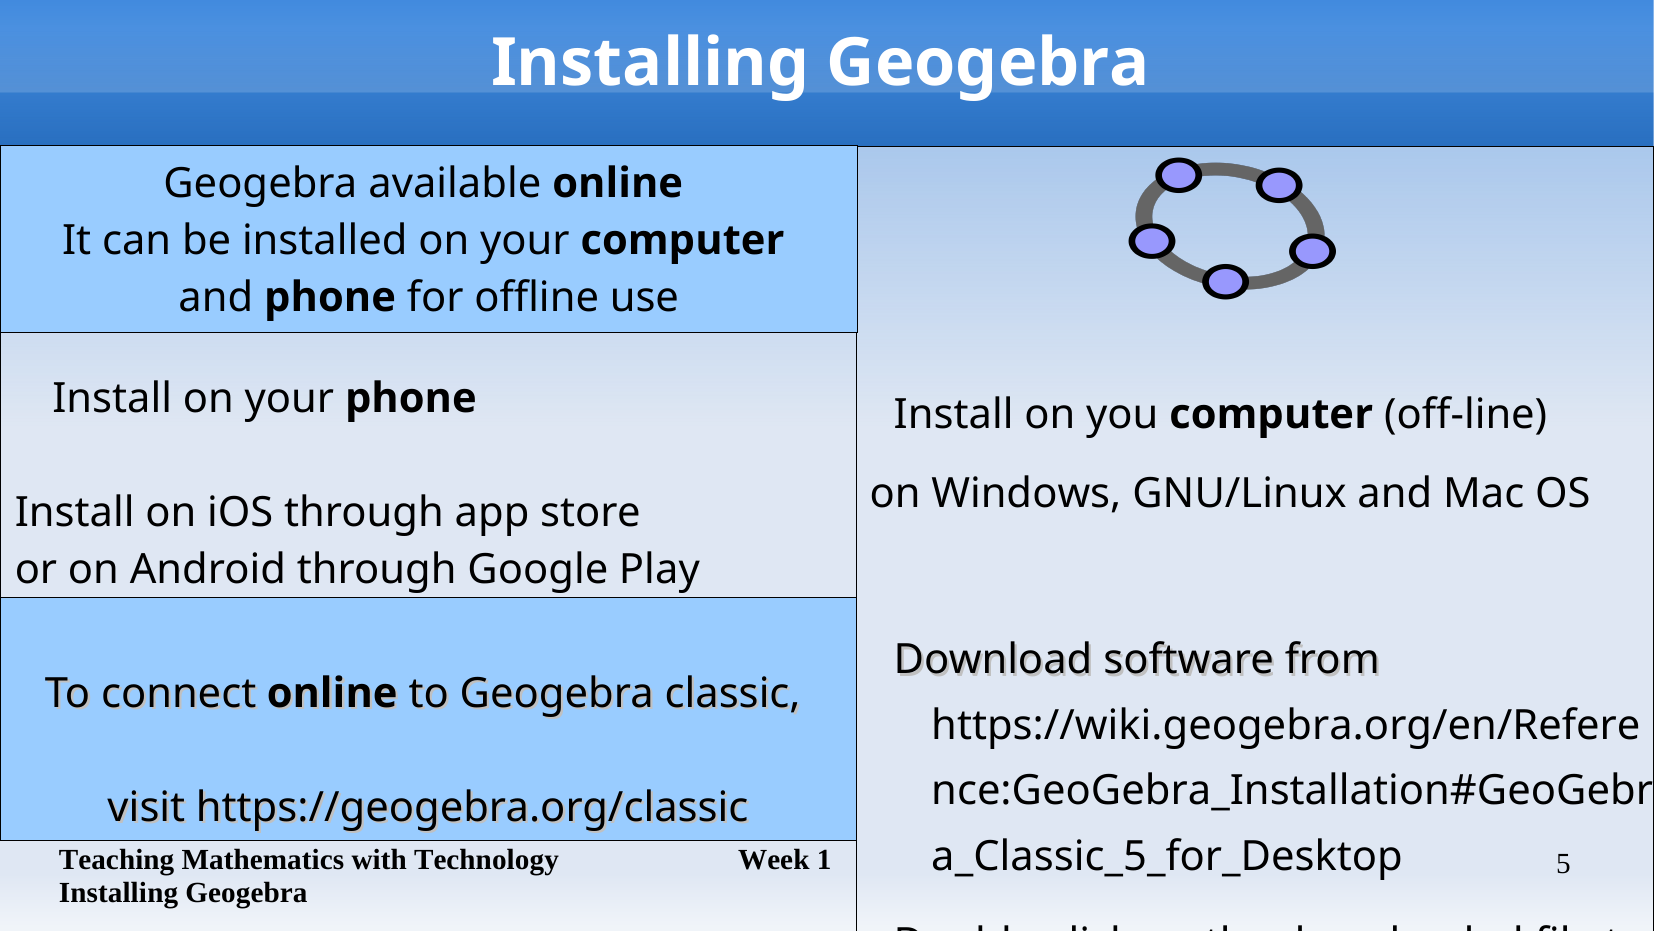

# Installing Geogebra
Geogebra available online
It can be installed on your computer
and phone for offline use
Install on you computer (off-line)
on Windows, GNU/Linux and Mac OS
Download software from https://wiki.geogebra.org/en/Reference:GeoGebra_Installation#GeoGebra_Classic_5_for_Desktop
Double-click on the downloaded file to install Geogebra
I
Install on your phone
Install on iOS through app store
or on Android through Google Play
To connect online to Geogebra classic,
visit https://geogebra.org/classic
5